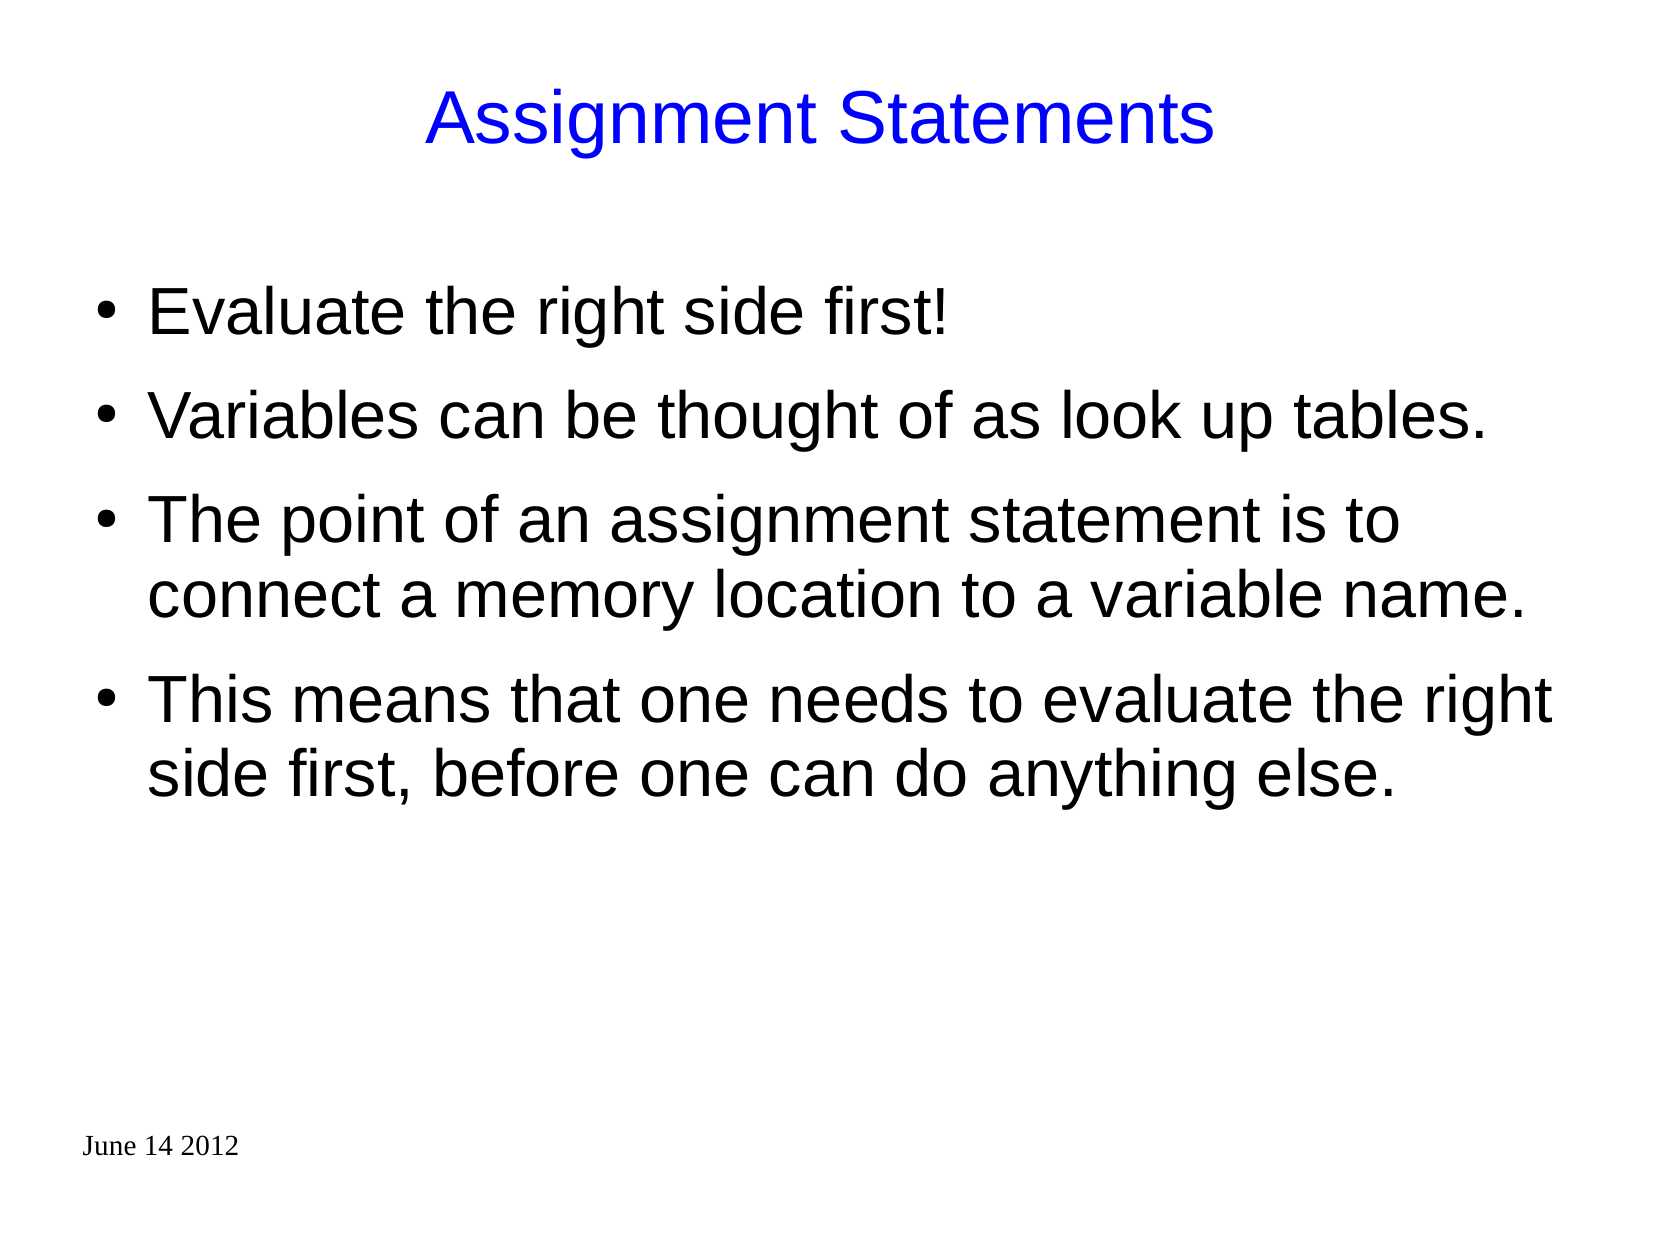

# Assignment Statements
Evaluate the right side first!
Variables can be thought of as look up tables.
The point of an assignment statement is to connect a memory location to a variable name.
This means that one needs to evaluate the right side first, before one can do anything else.
June 14 2012